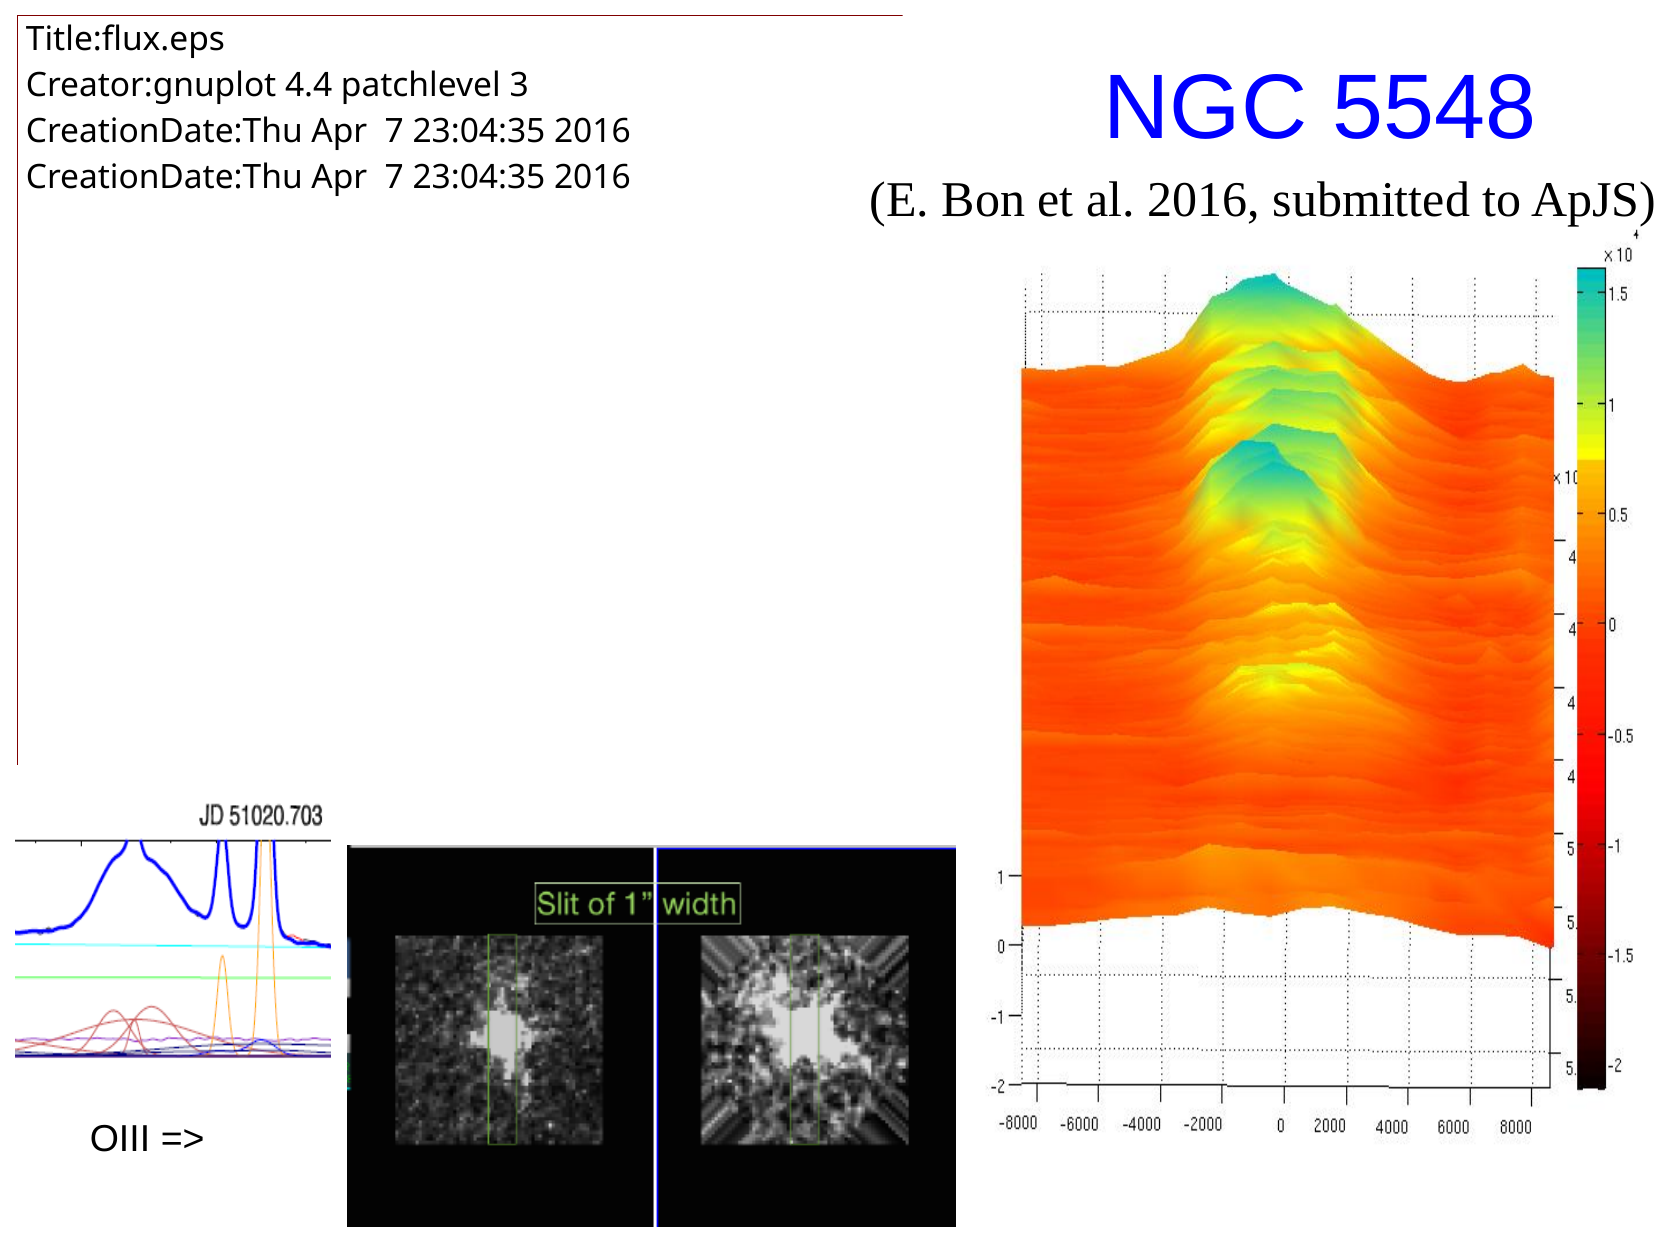

# NGC 5548
(E. Bon et al. 2016, submitted to ApJS)
OIII =>